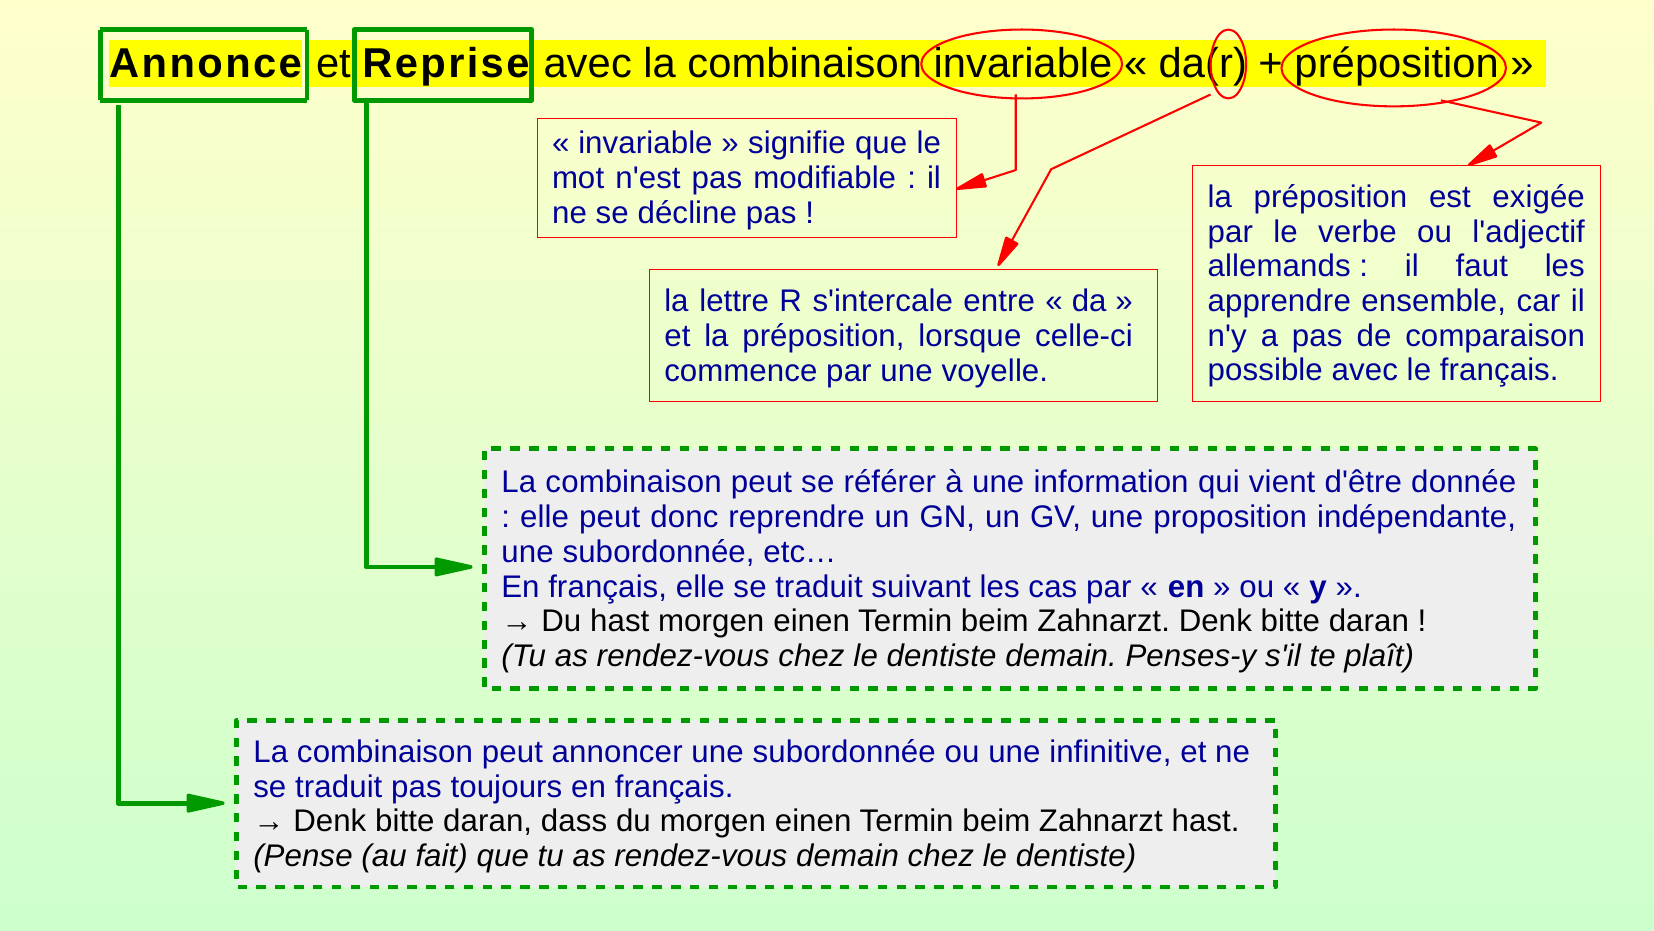

Annonce et Reprise avec la combinaison invariable « da(r) + préposition »
« invariable » signifie que le mot n'est pas modifiable : il ne se décline pas !
la préposition est exigée par le verbe ou l'adjectif allemands : il faut les apprendre ensemble, car il n'y a pas de comparaison possible avec le français.
la lettre R s'intercale entre « da » et la préposition, lorsque celle-ci commence par une voyelle.
La combinaison peut se référer à une information qui vient d'être donnée : elle peut donc reprendre un GN, un GV, une proposition indépendante, une subordonnée, etc…
En français, elle se traduit suivant les cas par « en » ou « y ».
→ Du hast morgen einen Termin beim Zahnarzt. Denk bitte daran !
(Tu as rendez-vous chez le dentiste demain. Penses-y s'il te plaît)
La combinaison peut annoncer une subordonnée ou une infinitive, et ne se traduit pas toujours en français.
→ Denk bitte daran, dass du morgen einen Termin beim Zahnarzt hast.
(Pense (au fait) que tu as rendez-vous demain chez le dentiste)